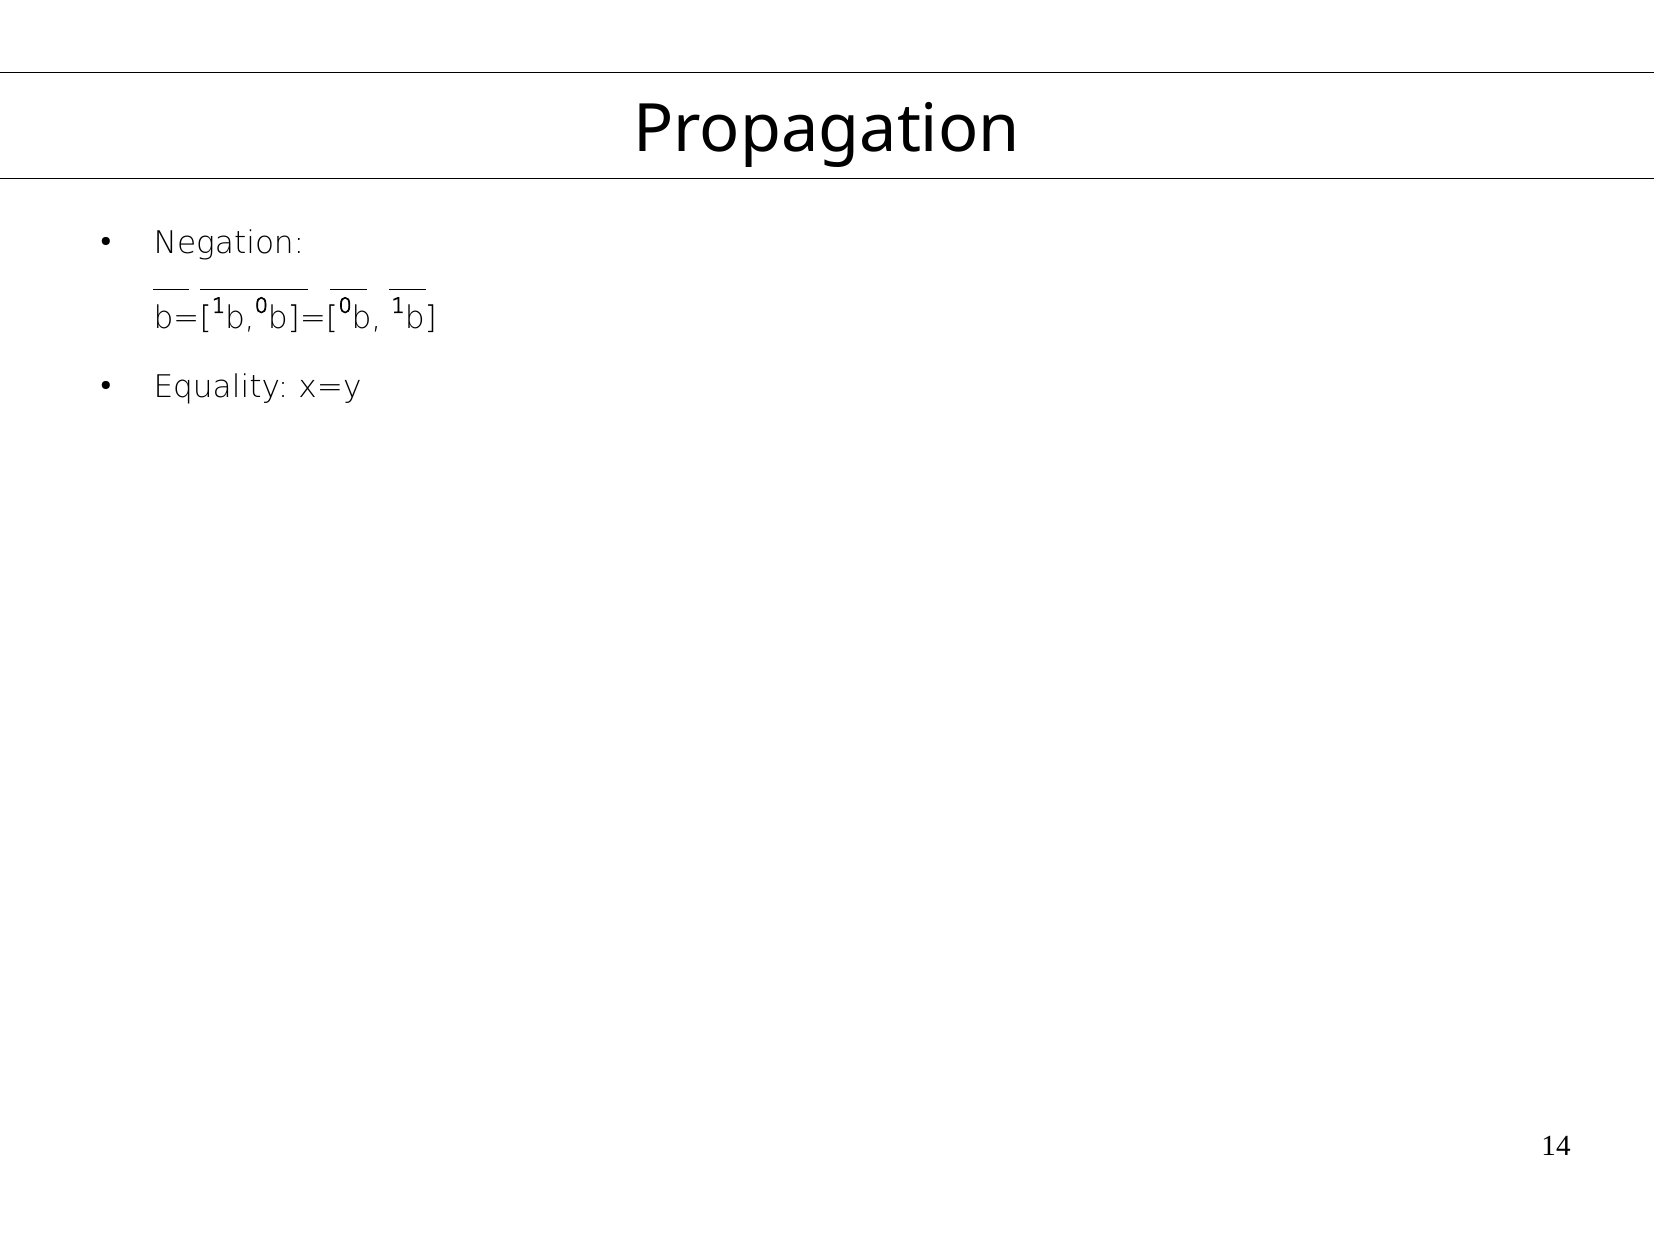

Now when we want to equate two vector domains.
Propagation
# Negation:
b=[1b,0b]=[0b, 1b]
Equality: x=y
14